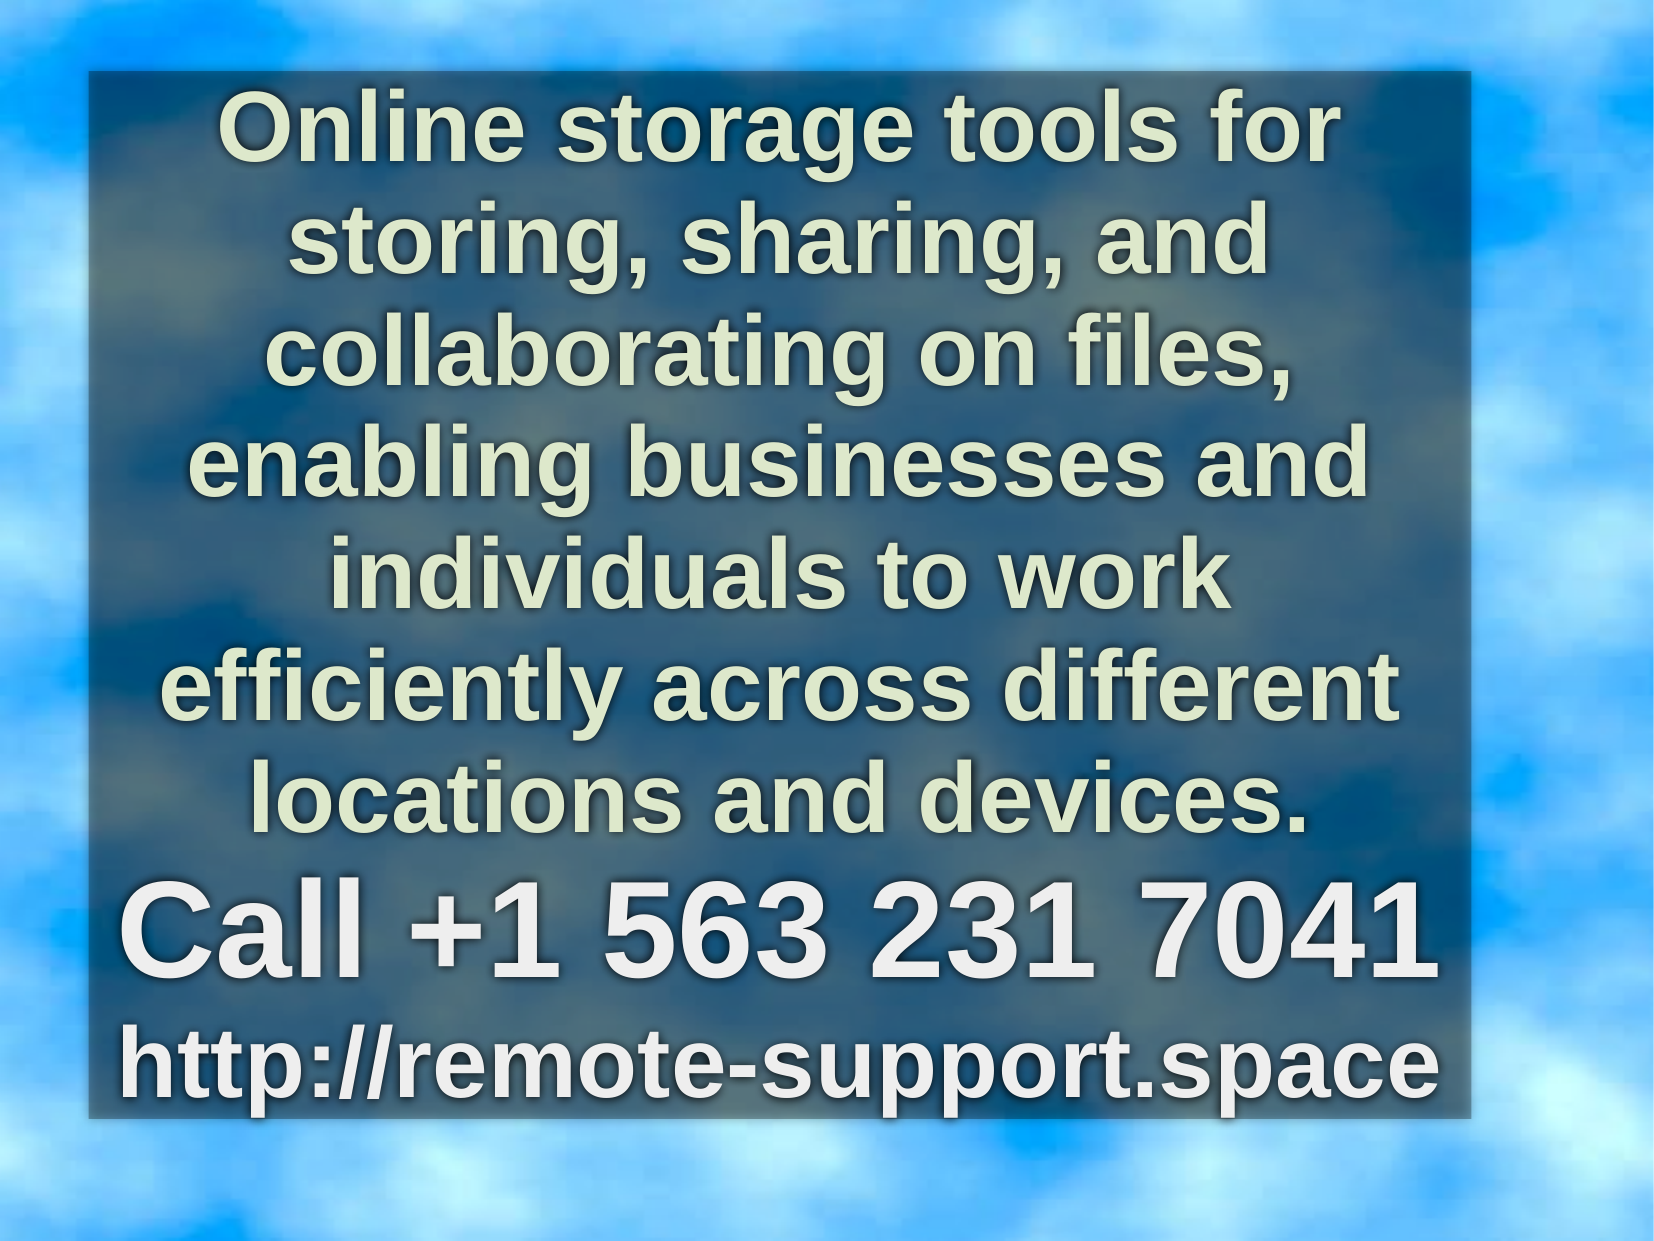

Online storage tools for storing, sharing, and collaborating on files, enabling businesses and individuals to work efficiently across different locations and devices.
Call +1 563 231 7041
http://remote-support.space